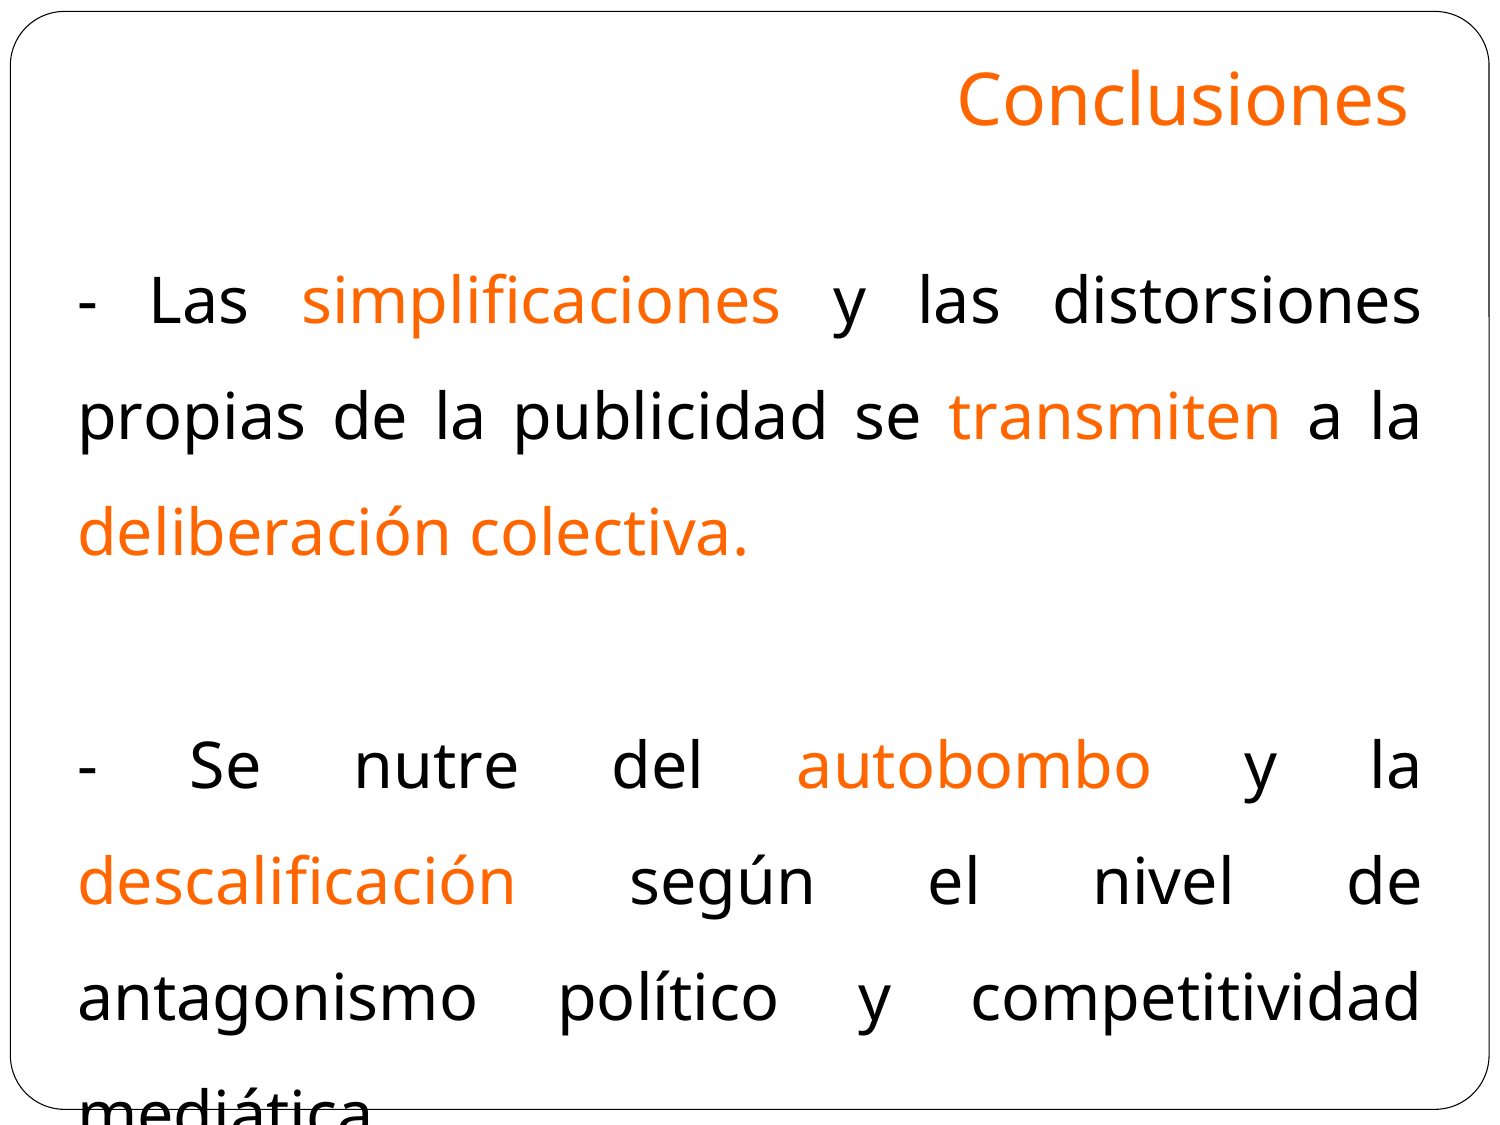

#
Conclusiones
- Las simplificaciones y las distorsiones propias de la publicidad se transmiten a la deliberación colectiva.
- Se nutre del autobombo y la descalificación según el nivel de antagonismo político y competitividad mediática